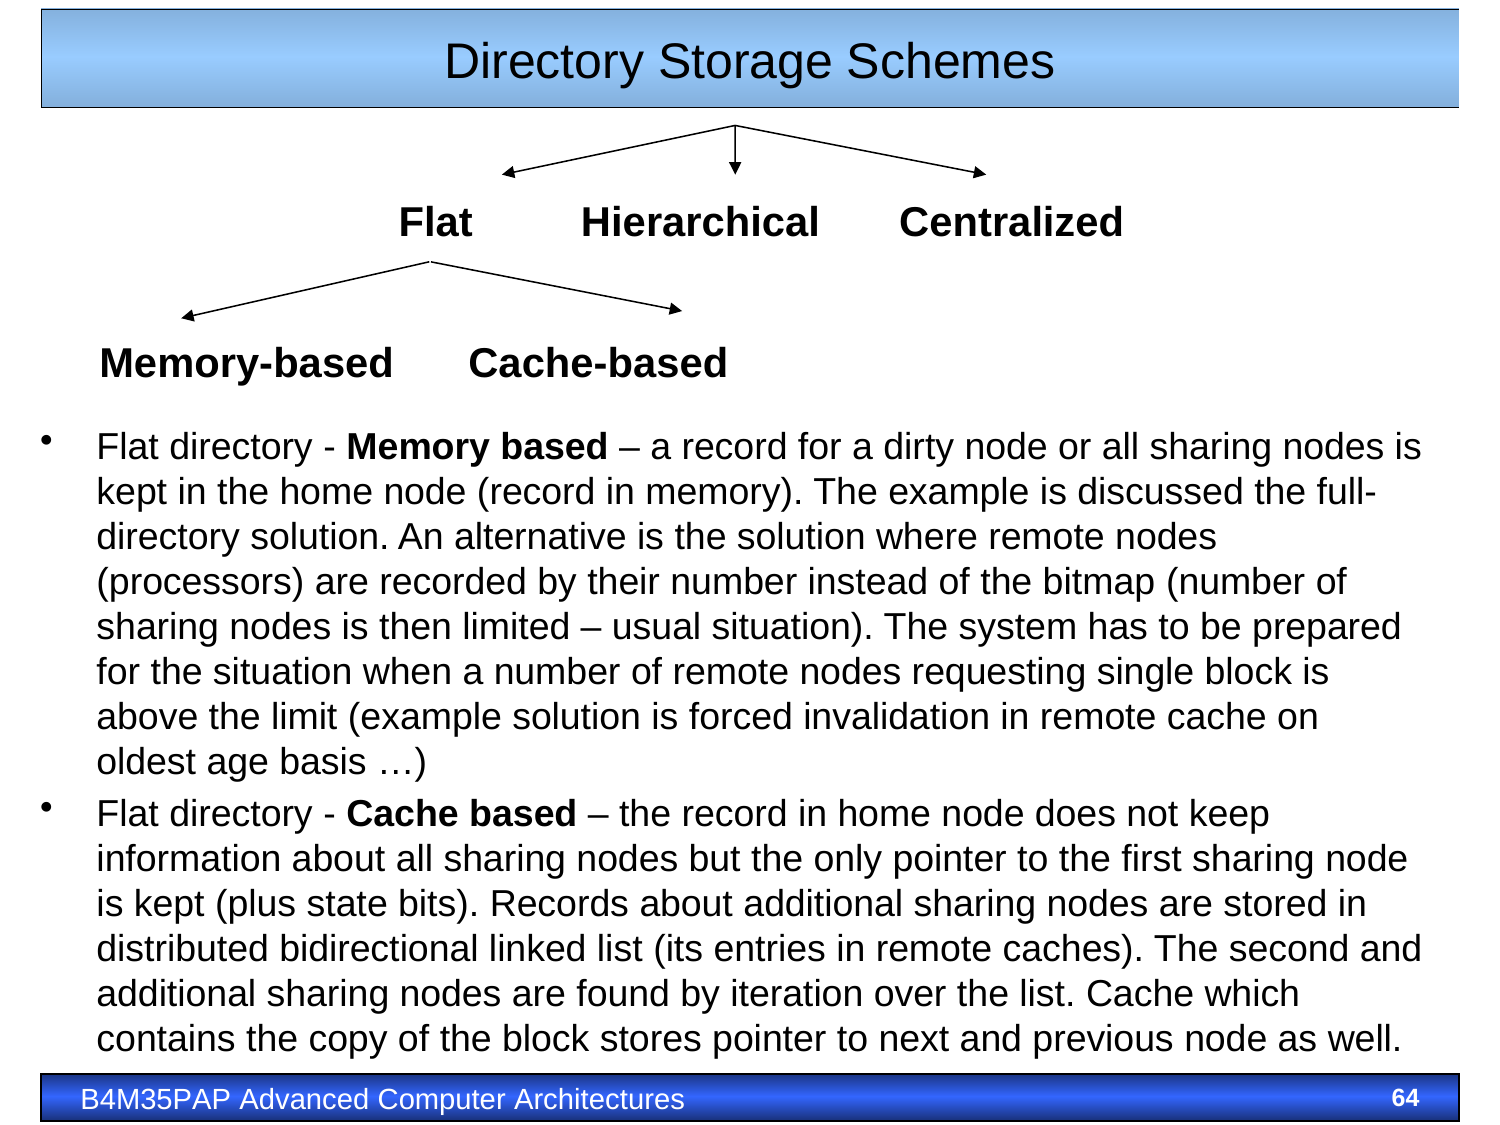

# Directory Storage Schemes
Flat	 Hierarchical	 Centralized
Memory-based		Cache-based
Flat directory - Memory based – a record for a dirty node or all sharing nodes is kept in the home node (record in memory). The example is discussed the full-directory solution. An alternative is the solution where remote nodes (processors) are recorded by their number instead of the bitmap (number of sharing nodes is then limited – usual situation). The system has to be prepared for the situation when a number of remote nodes requesting single block is above the limit (example solution is forced invalidation in remote cache on oldest age basis …)
Flat directory - Cache based – the record in home node does not keep information about all sharing nodes but the only pointer to the first sharing node is kept (plus state bits). Records about additional sharing nodes are stored in distributed bidirectional linked list (its entries in remote caches). The second and additional sharing nodes are found by iteration over the list. Cache which contains the copy of the block stores pointer to next and previous node as well.